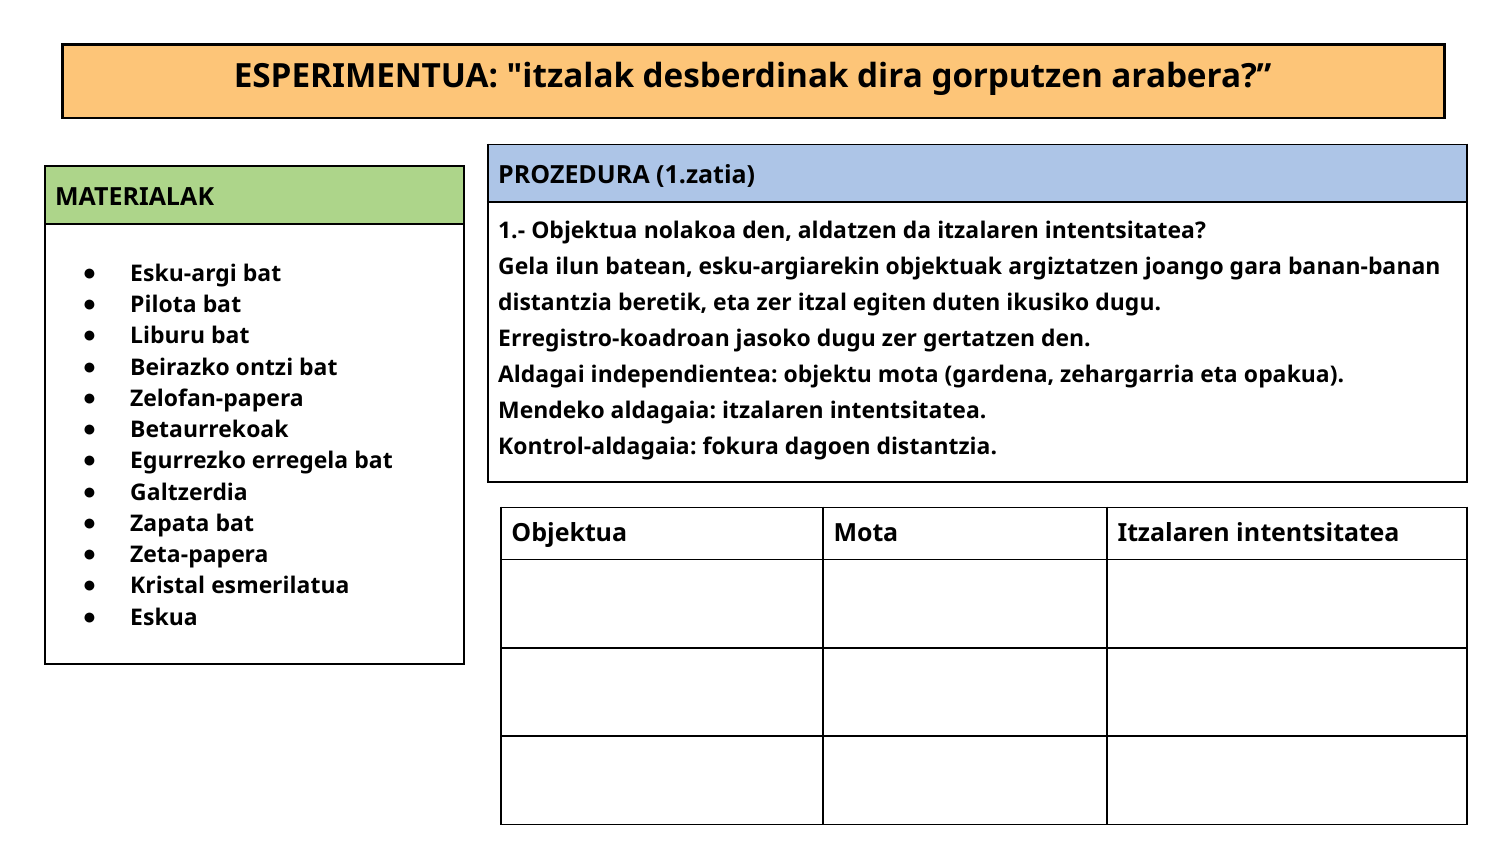

| ESPERIMENTUA: "itzalak desberdinak dira gorputzen arabera?” |
| --- |
| PROZEDURA (1.zatia) |
| --- |
| 1.- Objektua nolakoa den, aldatzen da itzalaren intentsitatea? Gela ilun batean, esku-argiarekin objektuak argiztatzen joango gara banan-banan distantzia beretik, eta zer itzal egiten duten ikusiko dugu. Erregistro-koadroan jasoko dugu zer gertatzen den. Aldagai independientea: objektu mota (gardena, zehargarria eta opakua). Mendeko aldagaia: itzalaren intentsitatea. Kontrol-aldagaia: fokura dagoen distantzia. |
| MATERIALAK |
| --- |
| Esku-argi bat Pilota bat Liburu bat Beirazko ontzi bat Zelofan-papera Betaurrekoak Egurrezko erregela bat Galtzerdia Zapata bat Zeta-papera Kristal esmerilatua Eskua |
| Objektua | Mota | Itzalaren intentsitatea |
| --- | --- | --- |
| | | |
| | | |
| | | |